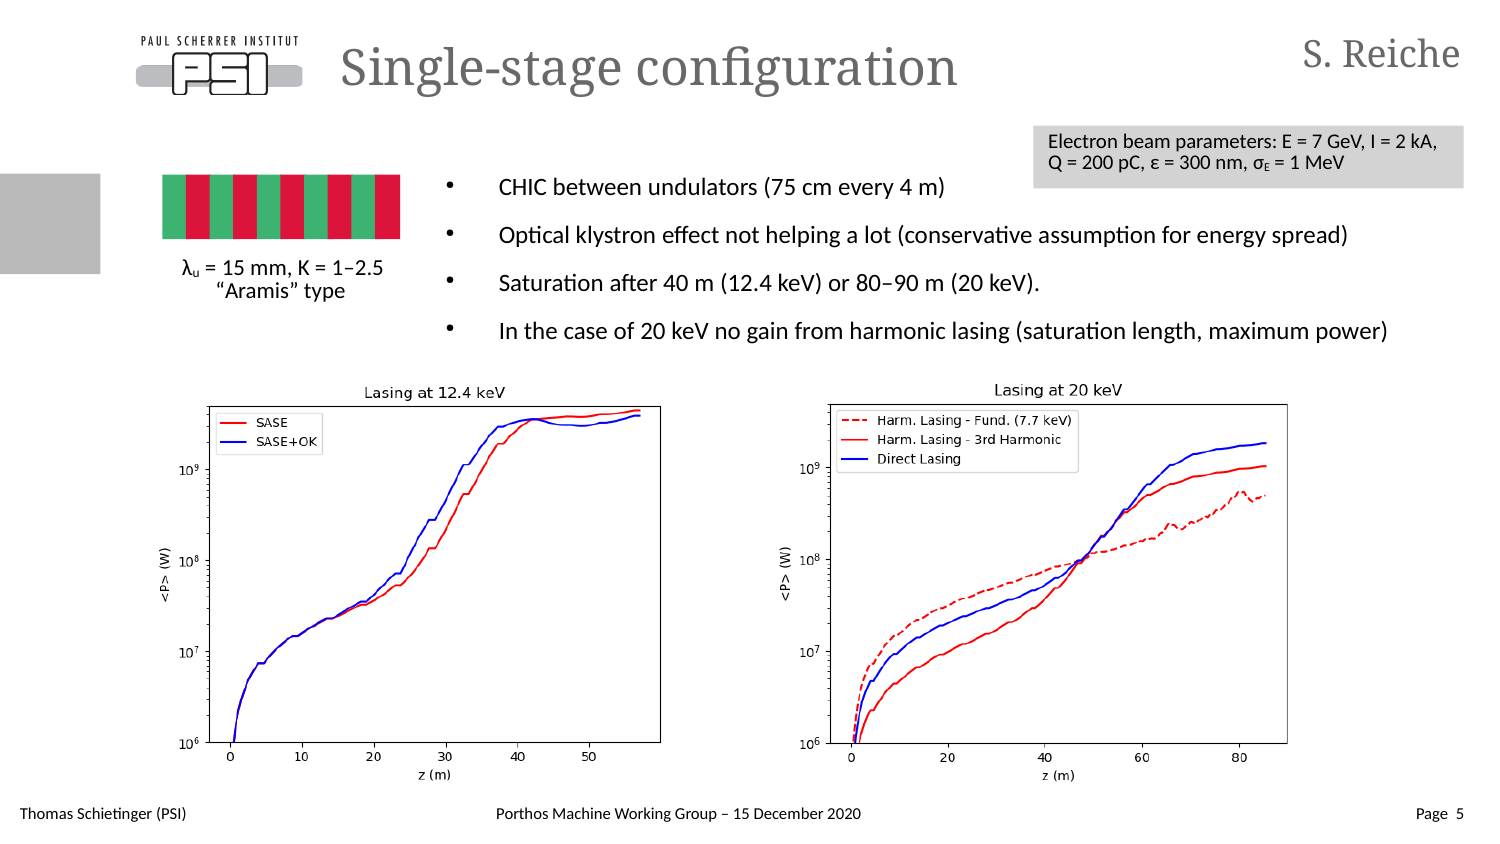

S. Reiche
# Single-stage configuration
Electron beam parameters: E = 7 GeV, I = 2 kA,
Q = 200 pC, ε = 300 nm, σE = 1 MeV
CHIC between undulators (75 cm every 4 m)
Optical klystron effect not helping a lot (conservative assumption for energy spread)
Saturation after 40 m (12.4 keV) or 80–90 m (20 keV).
In the case of 20 keV no gain from harmonic lasing (saturation length, maximum power)
λu = 15 mm, K = 1–2.5
“Aramis” type